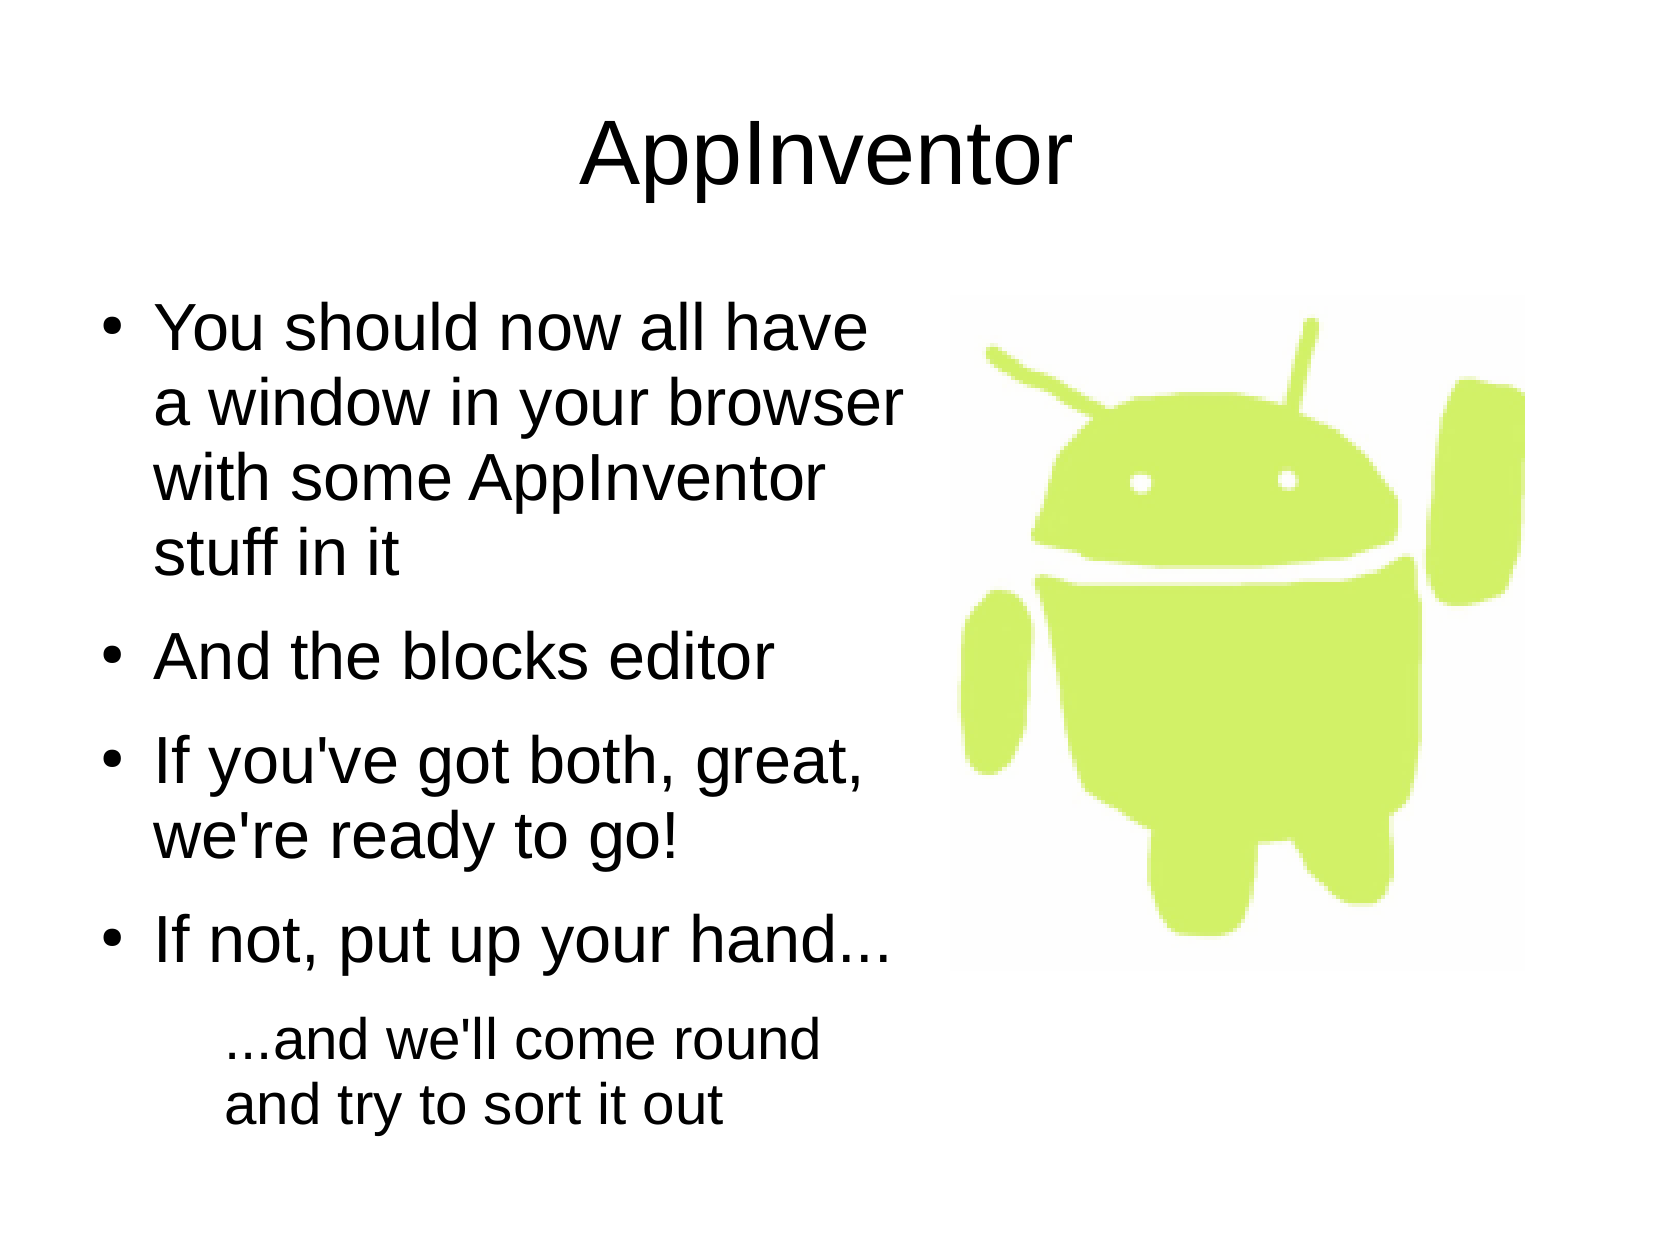

# AppInventor
You should now all have a window in your browser with some AppInventor stuff in it
And the blocks editor
If you've got both, great, we're ready to go!
If not, put up your hand...
...and we'll come round and try to sort it out